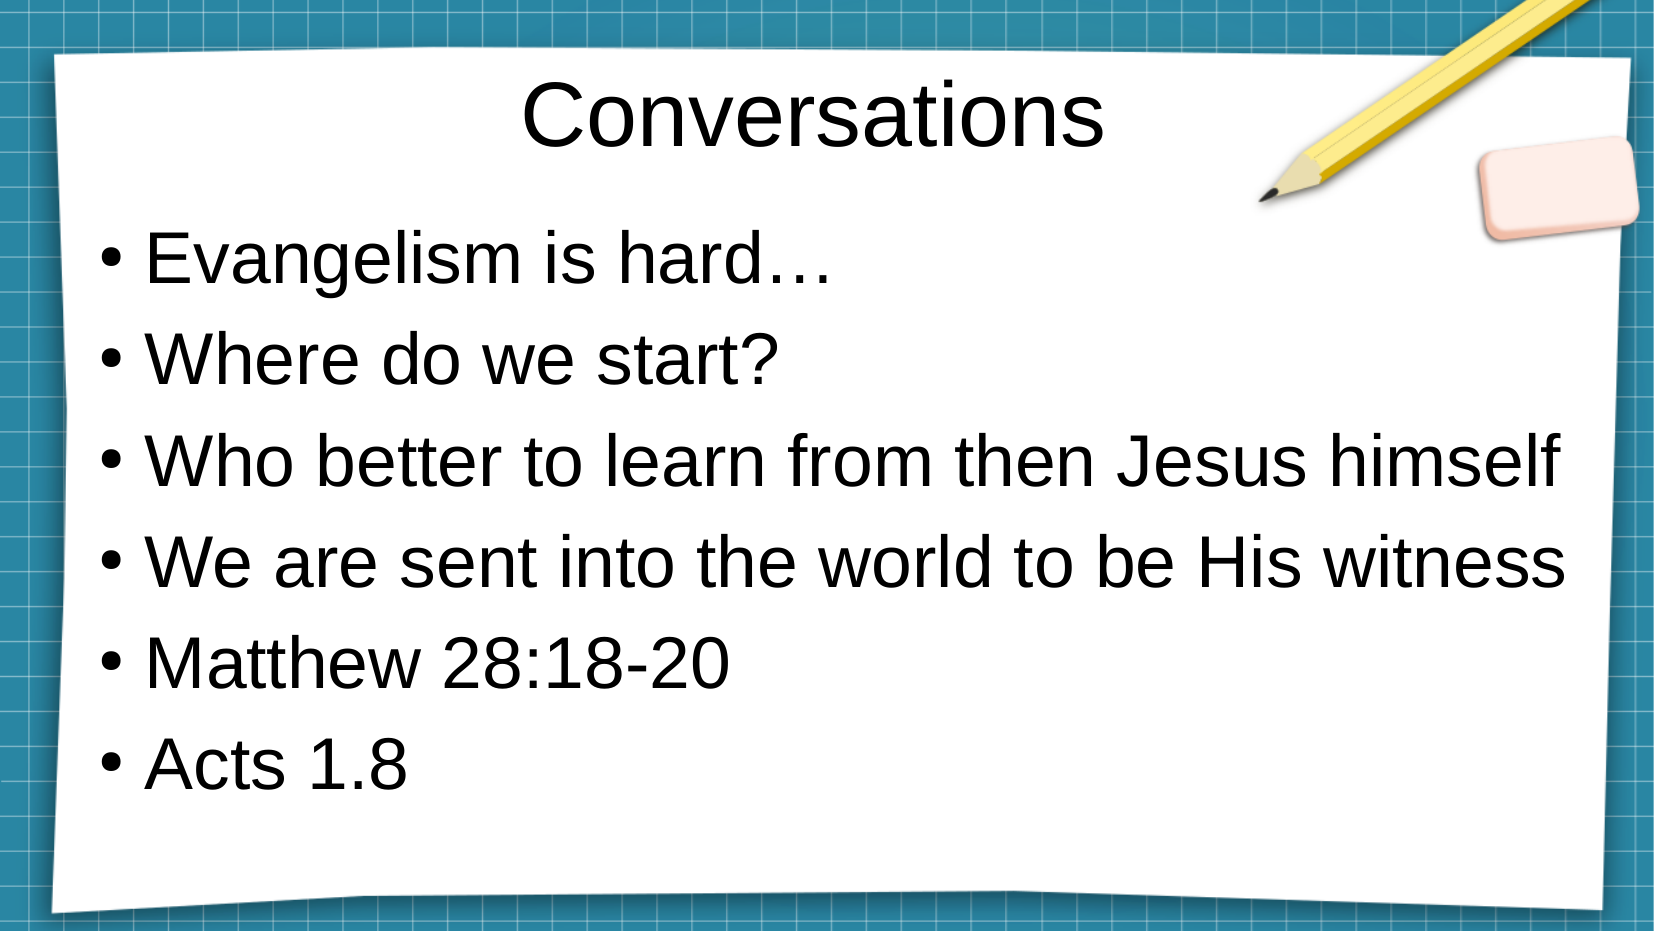

# Conversations
Evangelism is hard…
Where do we start?
Who better to learn from then Jesus himself
We are sent into the world to be His witness
Matthew 28:18-20
Acts 1.8